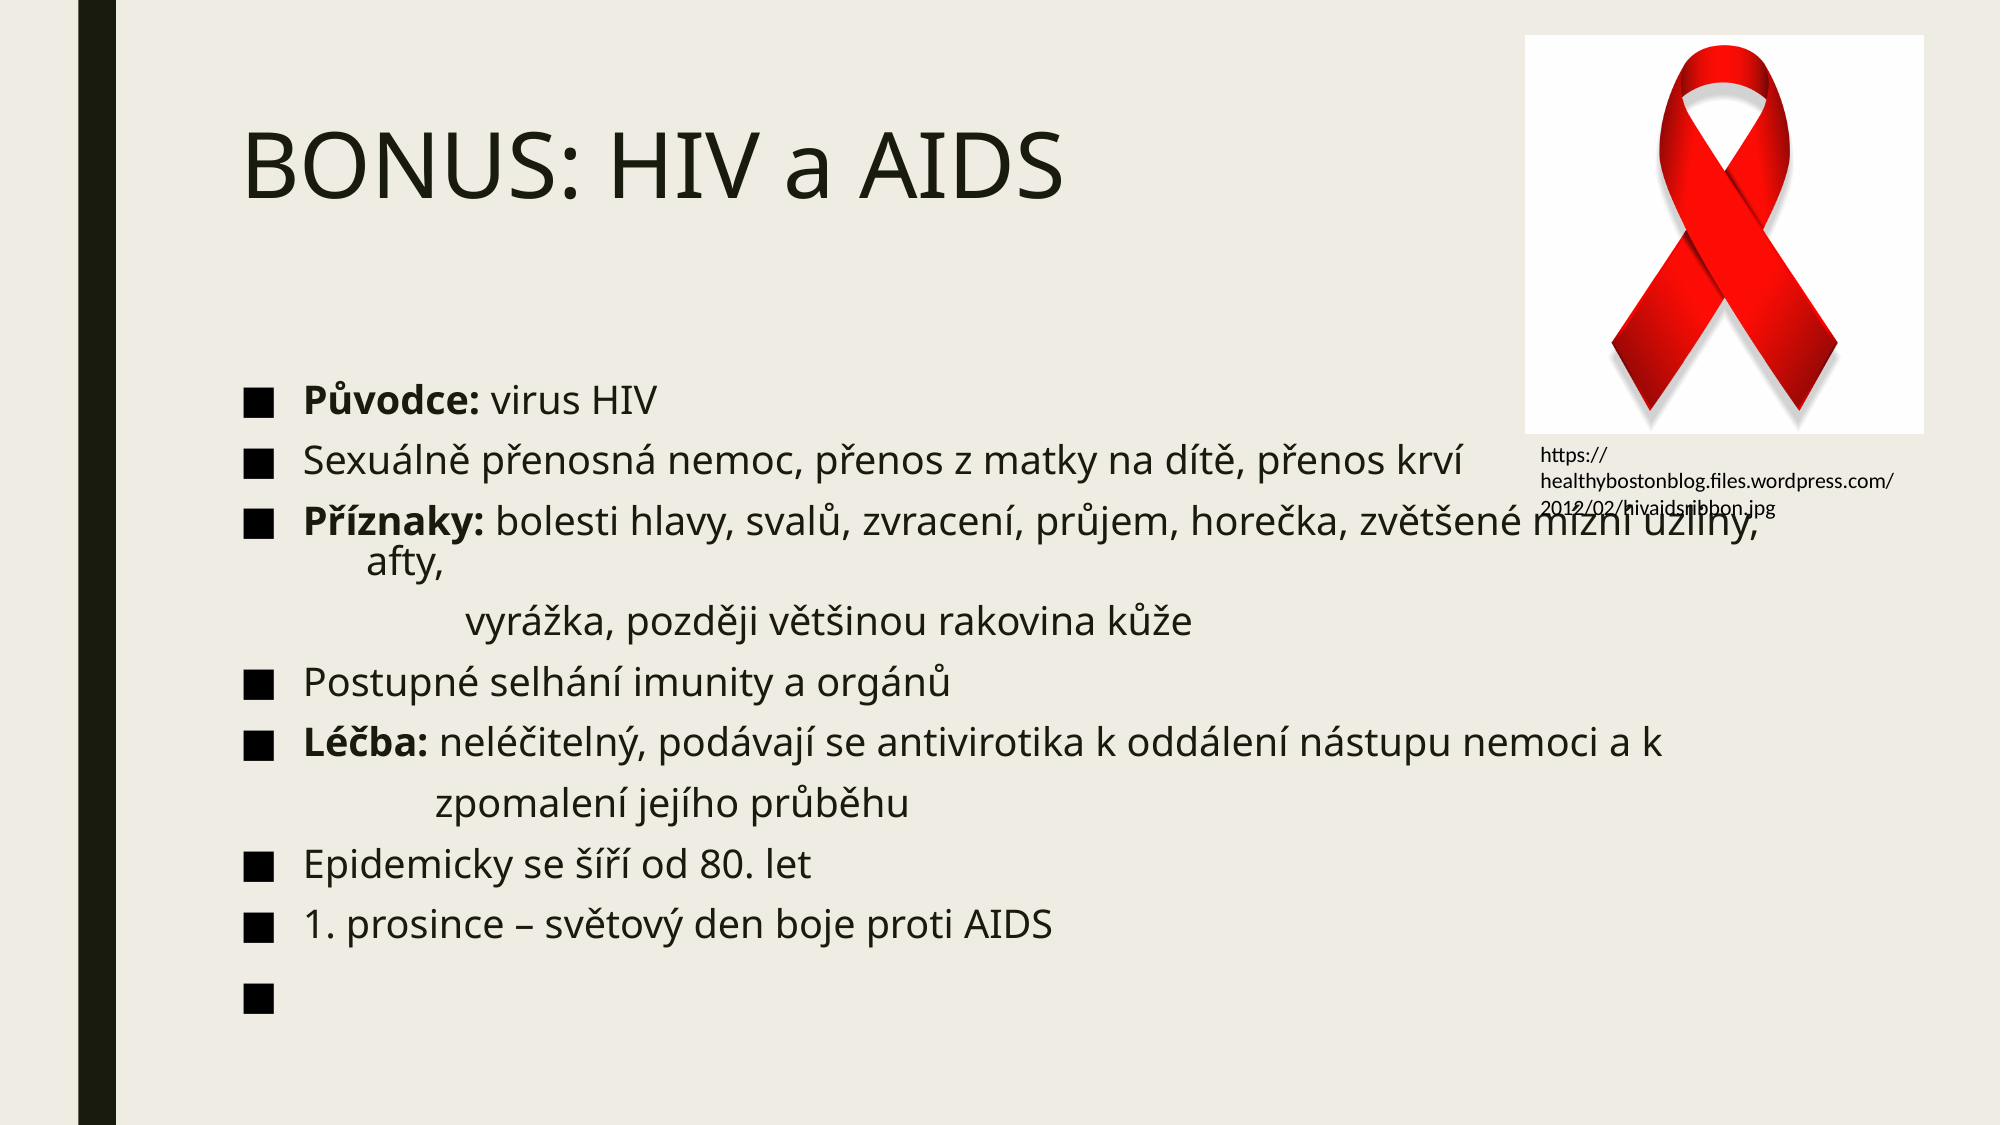

# BONUS: HIV a AIDS
Původce: virus HIV
Sexuálně přenosná nemoc, přenos z matky na dítě, přenos krví
Příznaky: bolesti hlavy, svalů, zvracení, průjem, horečka, zvětšené mízní uzliny, afty,
 vyrážka, později většinou rakovina kůže
Postupné selhání imunity a orgánů
Léčba: neléčitelný, podávají se antivirotika k oddálení nástupu nemoci a k
 zpomalení jejího průběhu
Epidemicky se šíří od 80. let
1. prosince – světový den boje proti AIDS
https://healthybostonblog.files.wordpress.com/2012/02/hivaidsribbon.jpg